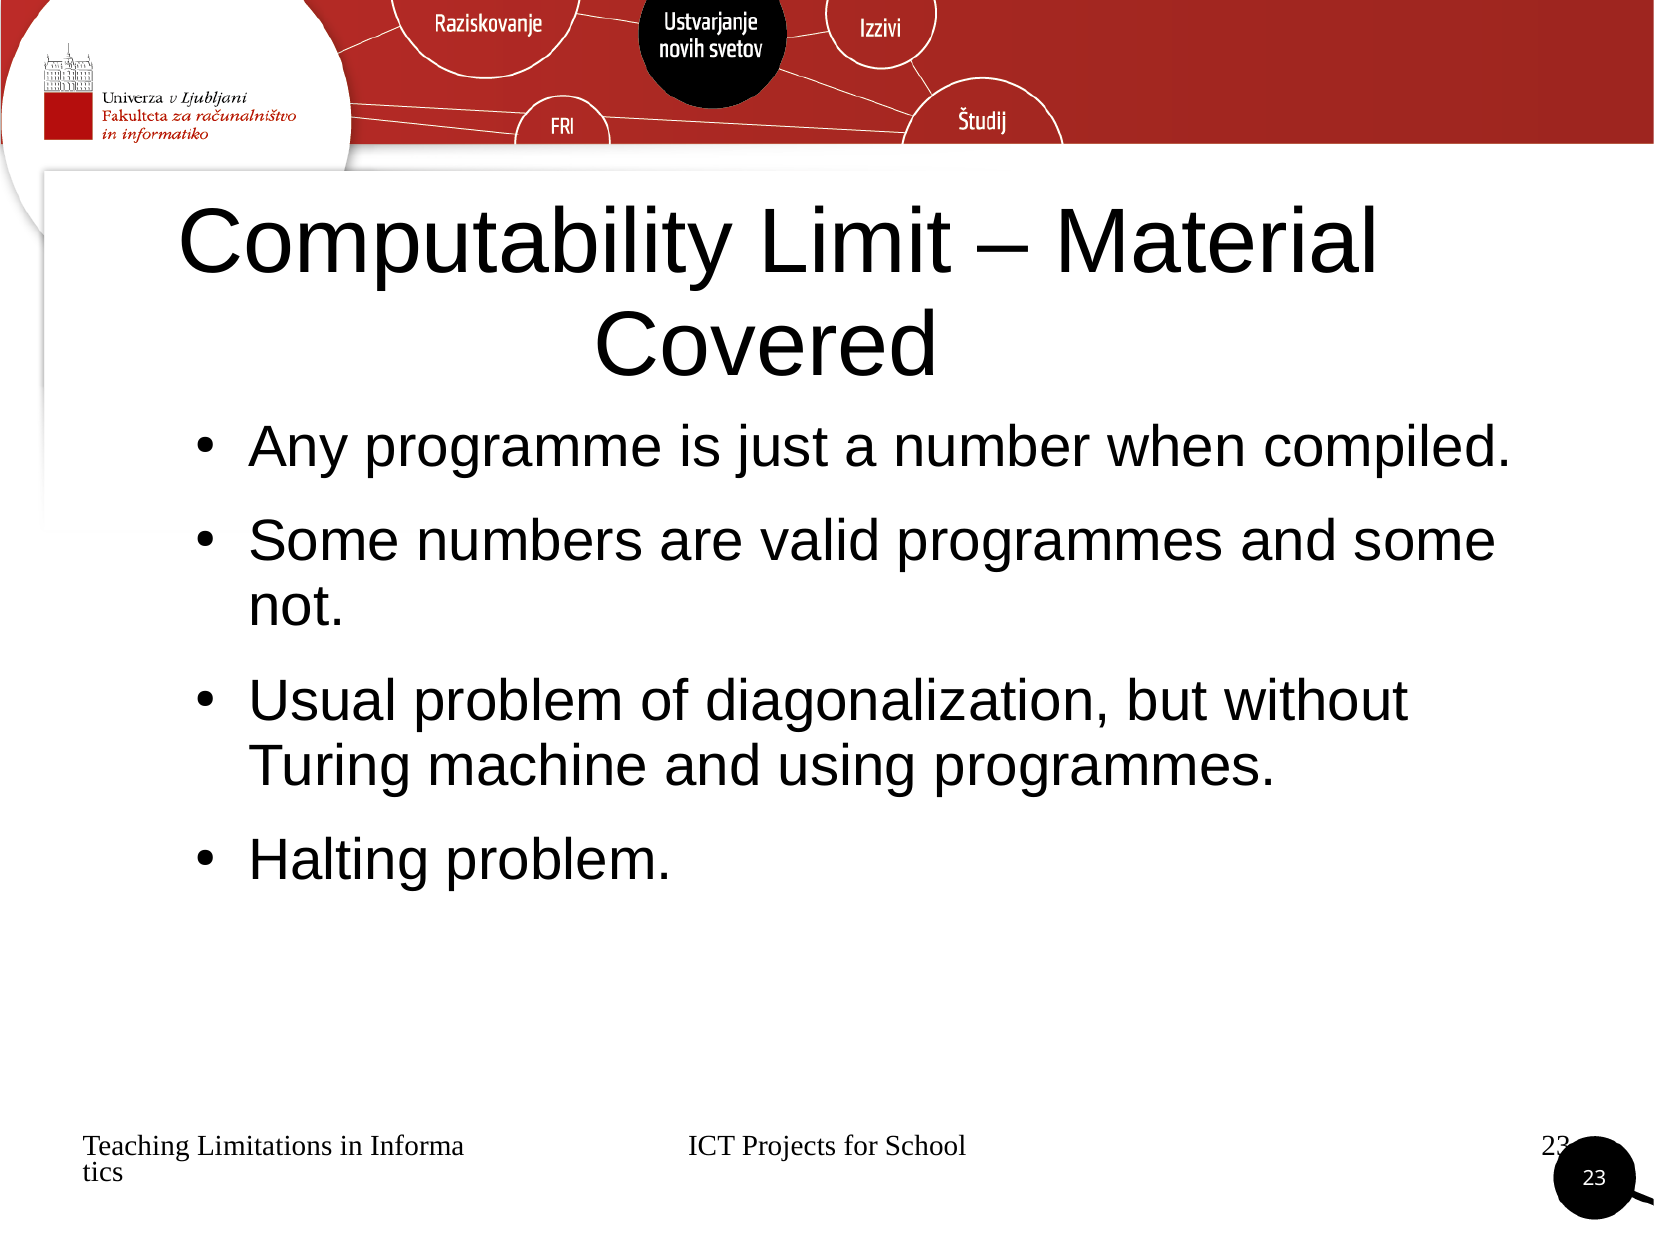

# Computability Limit – Material Covered
Any programme is just a number when compiled.
Some numbers are valid programmes and some not.
Usual problem of diagonalization, but without Turing machine and using programmes.
Halting problem.
Teaching Limitations in Informatics
ICT Projects for School
23